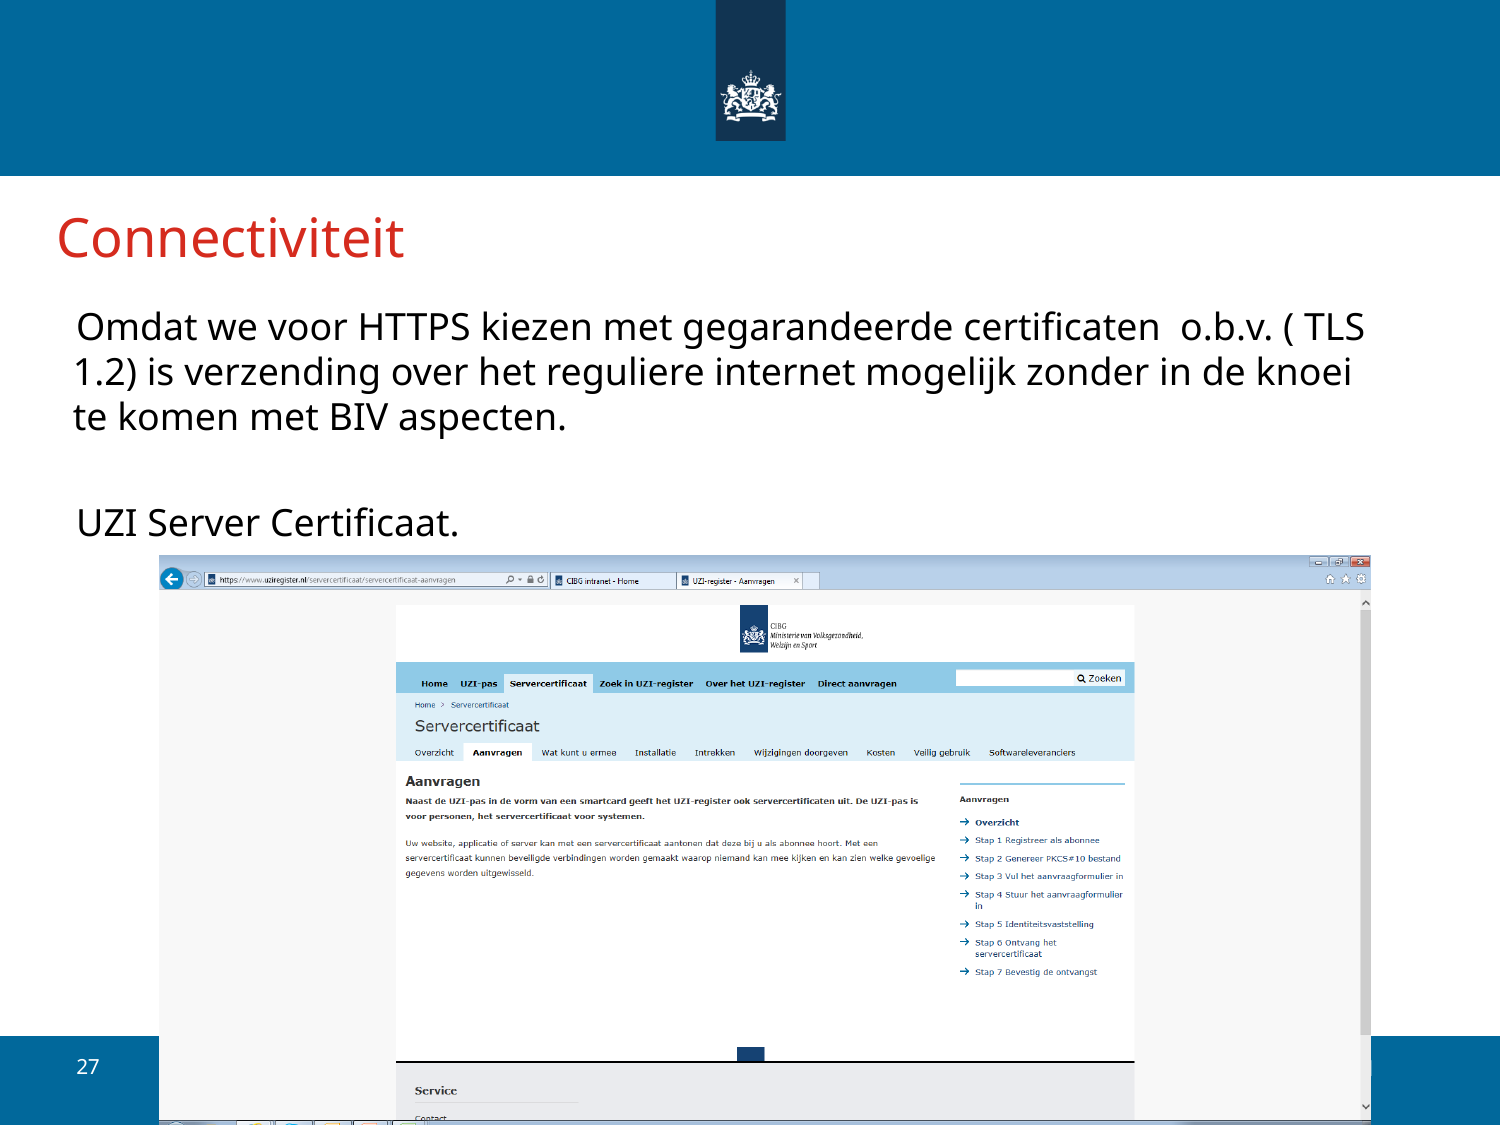

# Connectiviteit
Omdat we voor HTTPS kiezen met gegarandeerde certificaten o.b.v. ( TLS 1.2) is verzending over het reguliere internet mogelijk zonder in de knoei te komen met BIV aspecten.
UZI Server Certificaat.
Ontwerp Schetsen Systeem-Systeem Koppeling ( Concept) Ruud Koreman CIBG